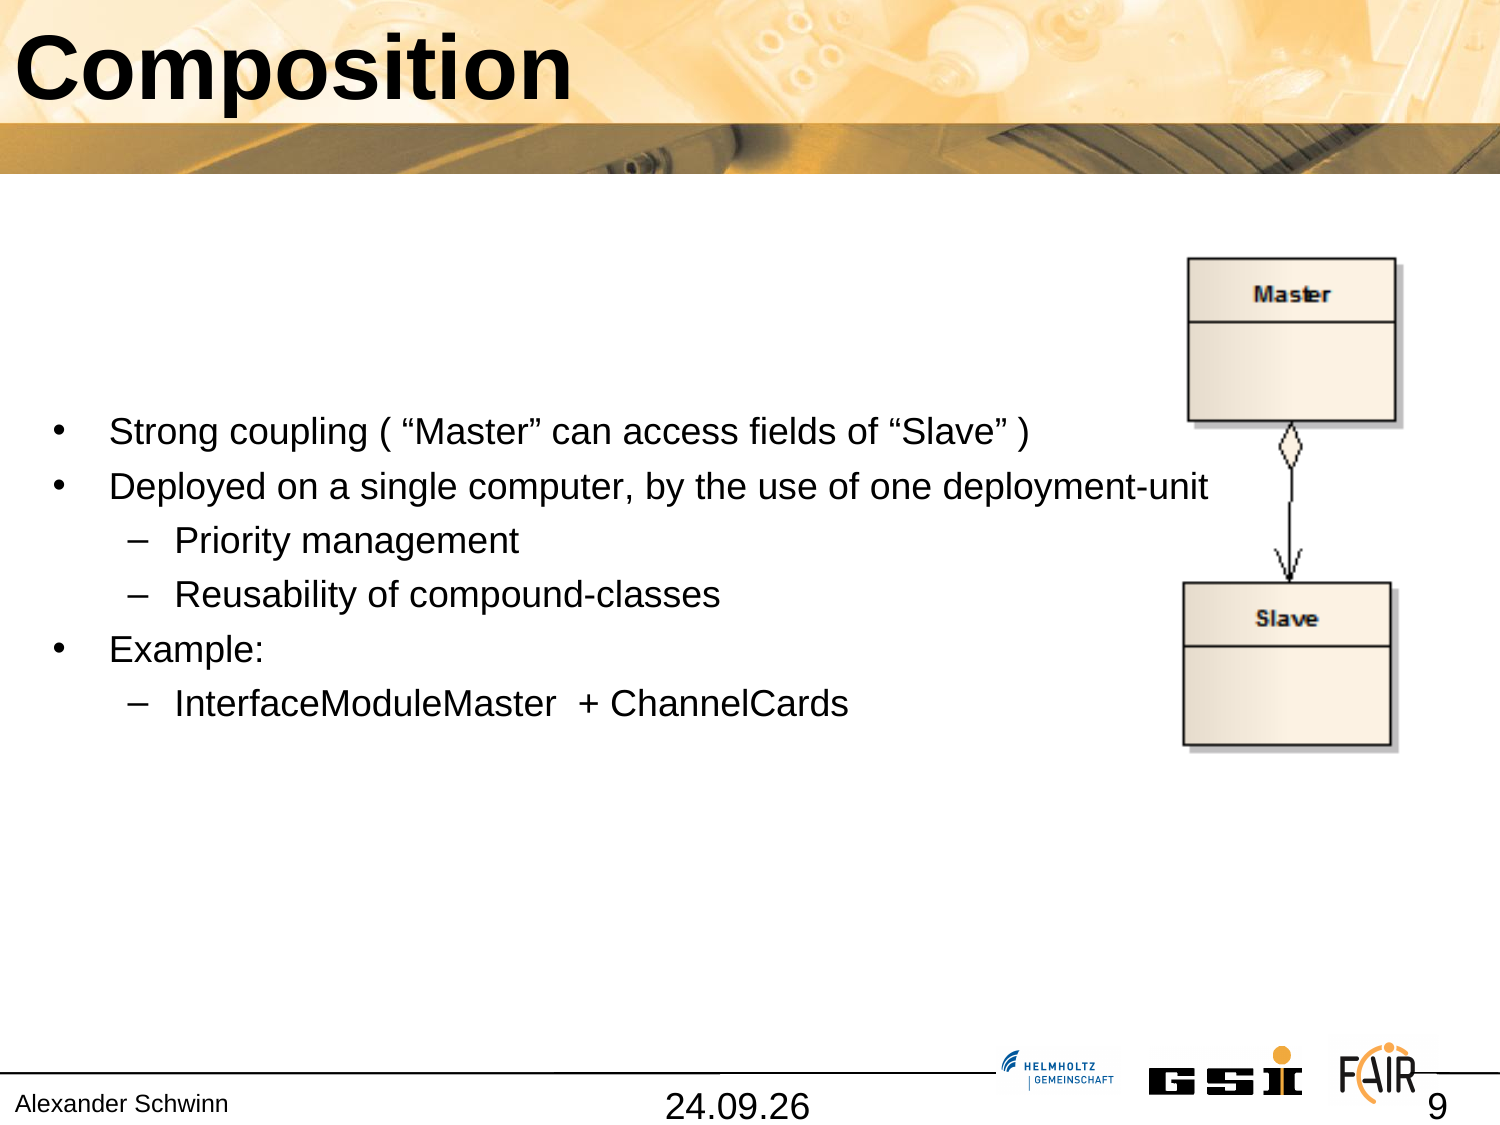

Composition
# Strong coupling ( “Master” can access fields of “Slave” )
Deployed on a single computer, by the use of one deployment-unit
Priority management
Reusability of compound-classes
Example:
InterfaceModuleMaster + ChannelCards
9